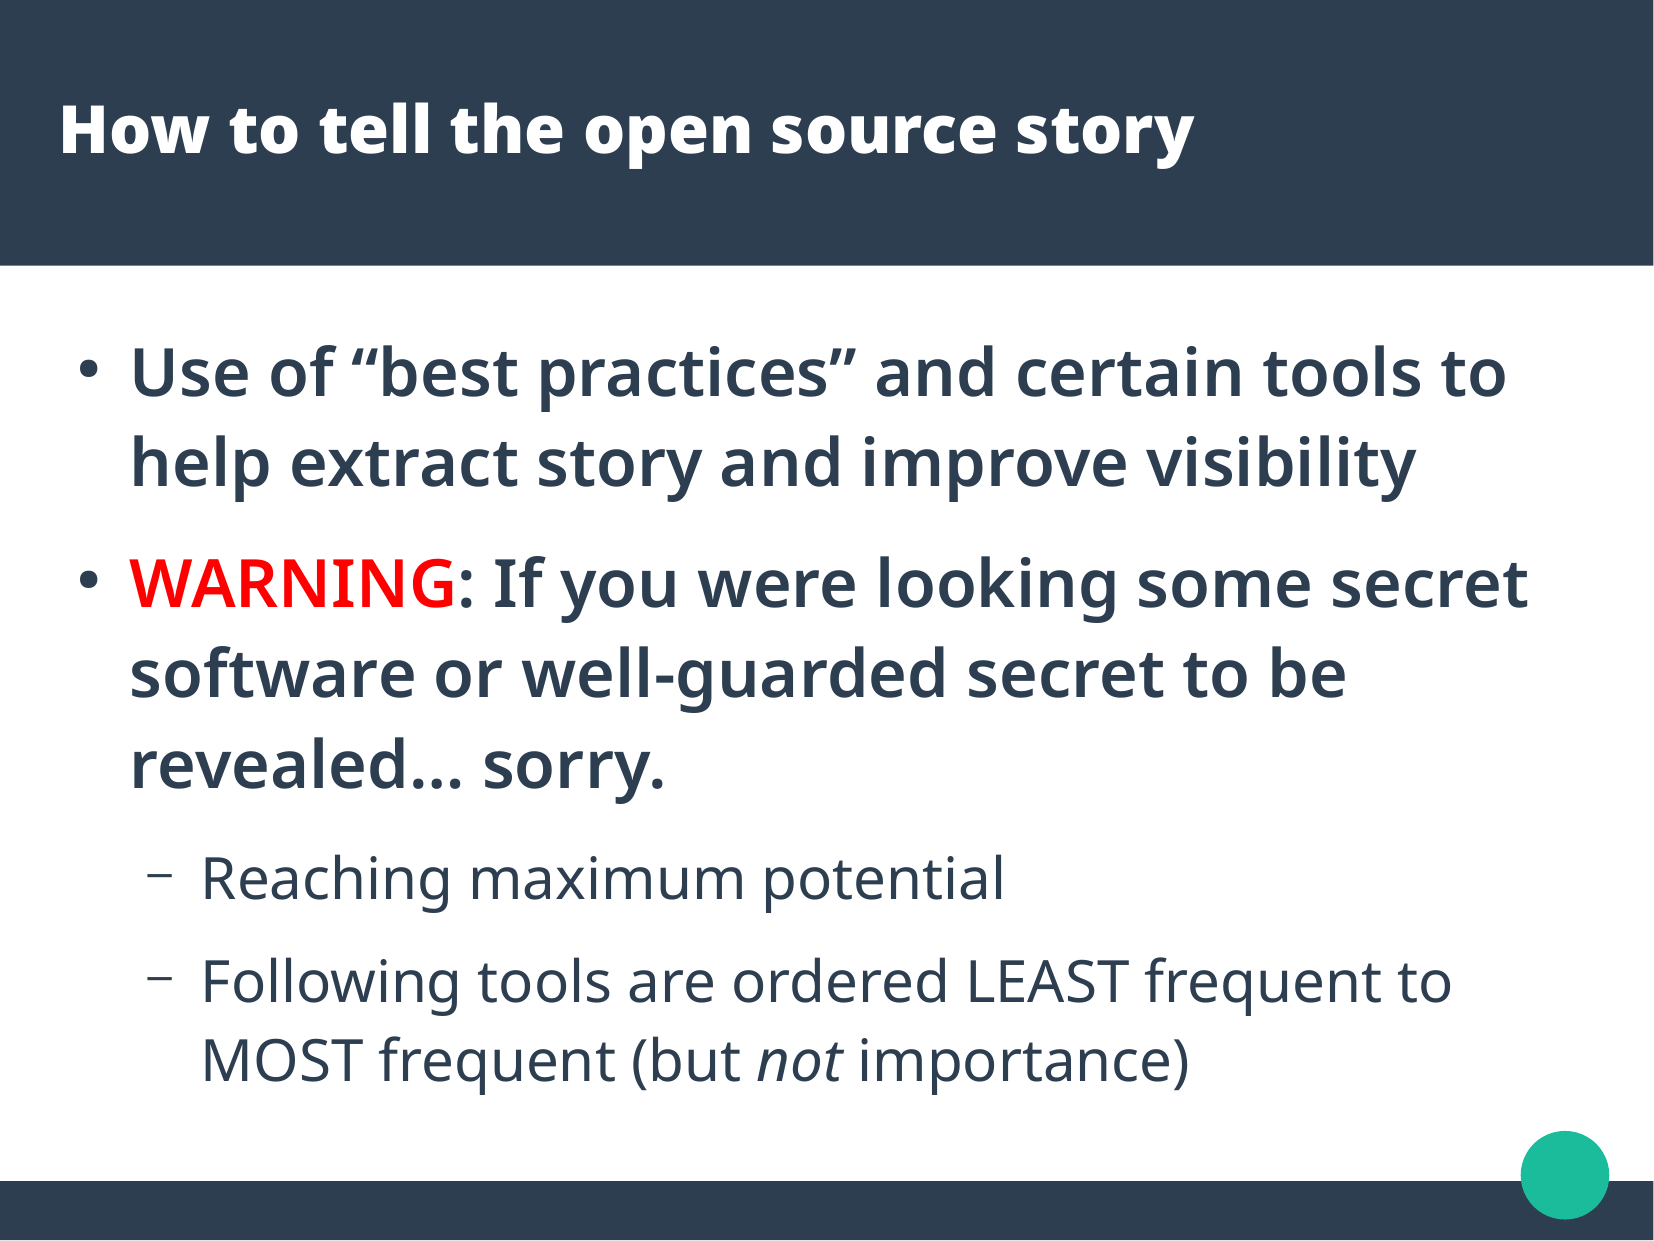

# How to tell the open source story
Use of “best practices” and certain tools to help extract story and improve visibility
WARNING: If you were looking some secret software or well-guarded secret to be revealed… sorry.
Reaching maximum potential
Following tools are ordered LEAST frequent to MOST frequent (but not importance)